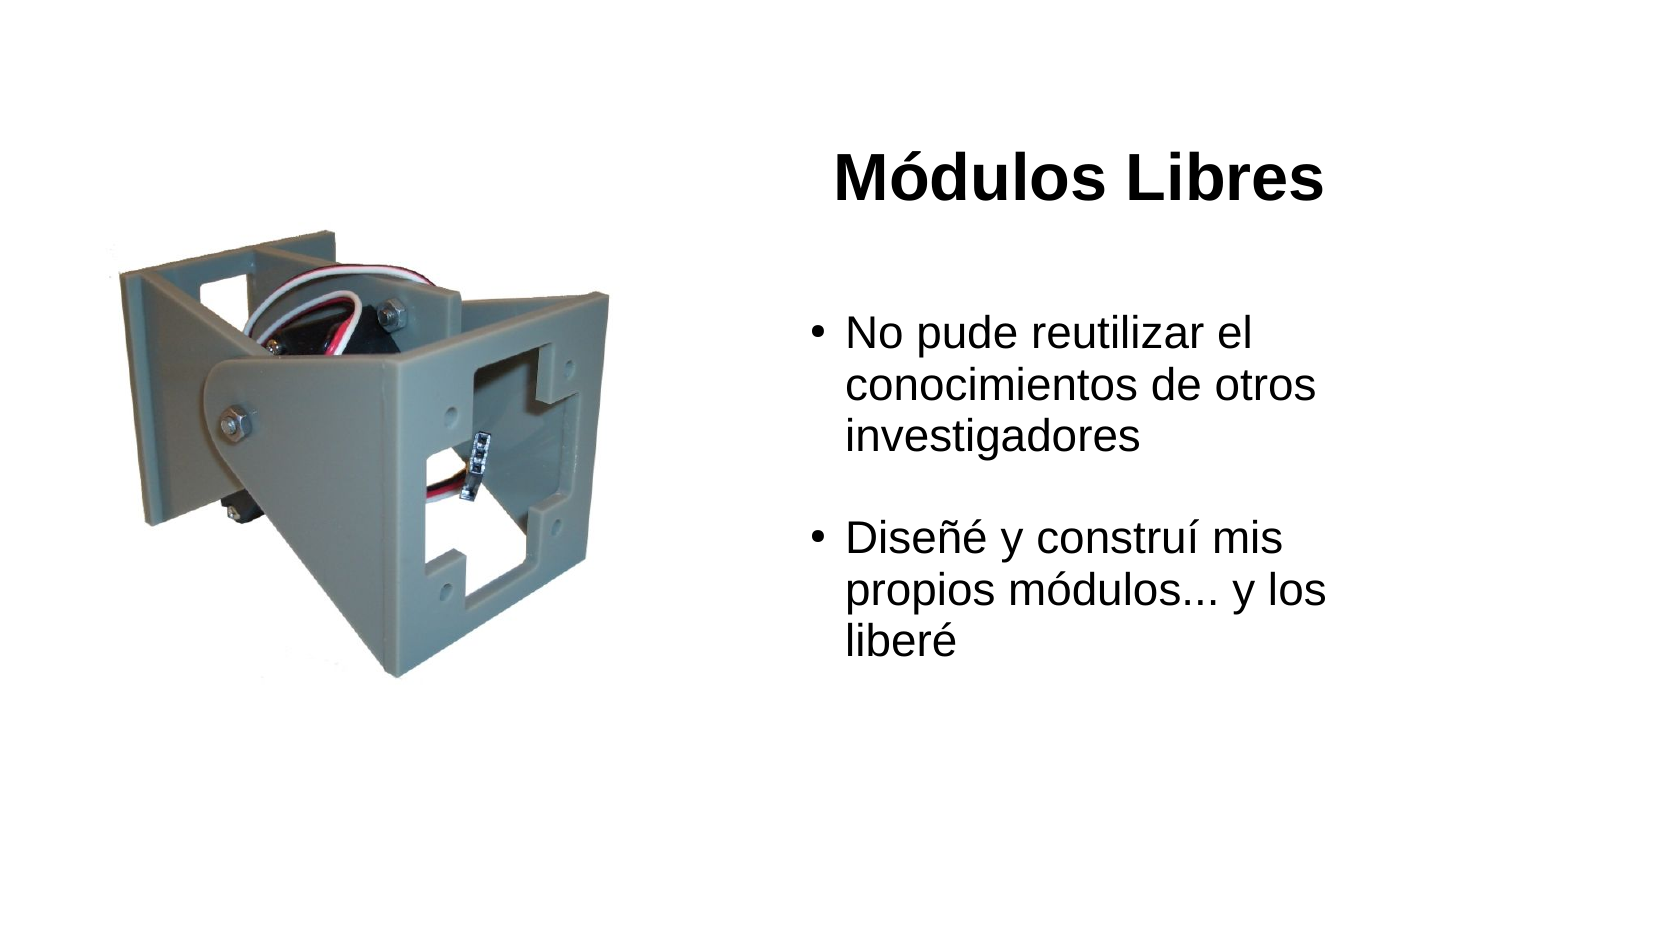

# Módulos Libres
No pude reutilizar el conocimientos de otros investigadores
Diseñé y construí mis propios módulos... y los liberé